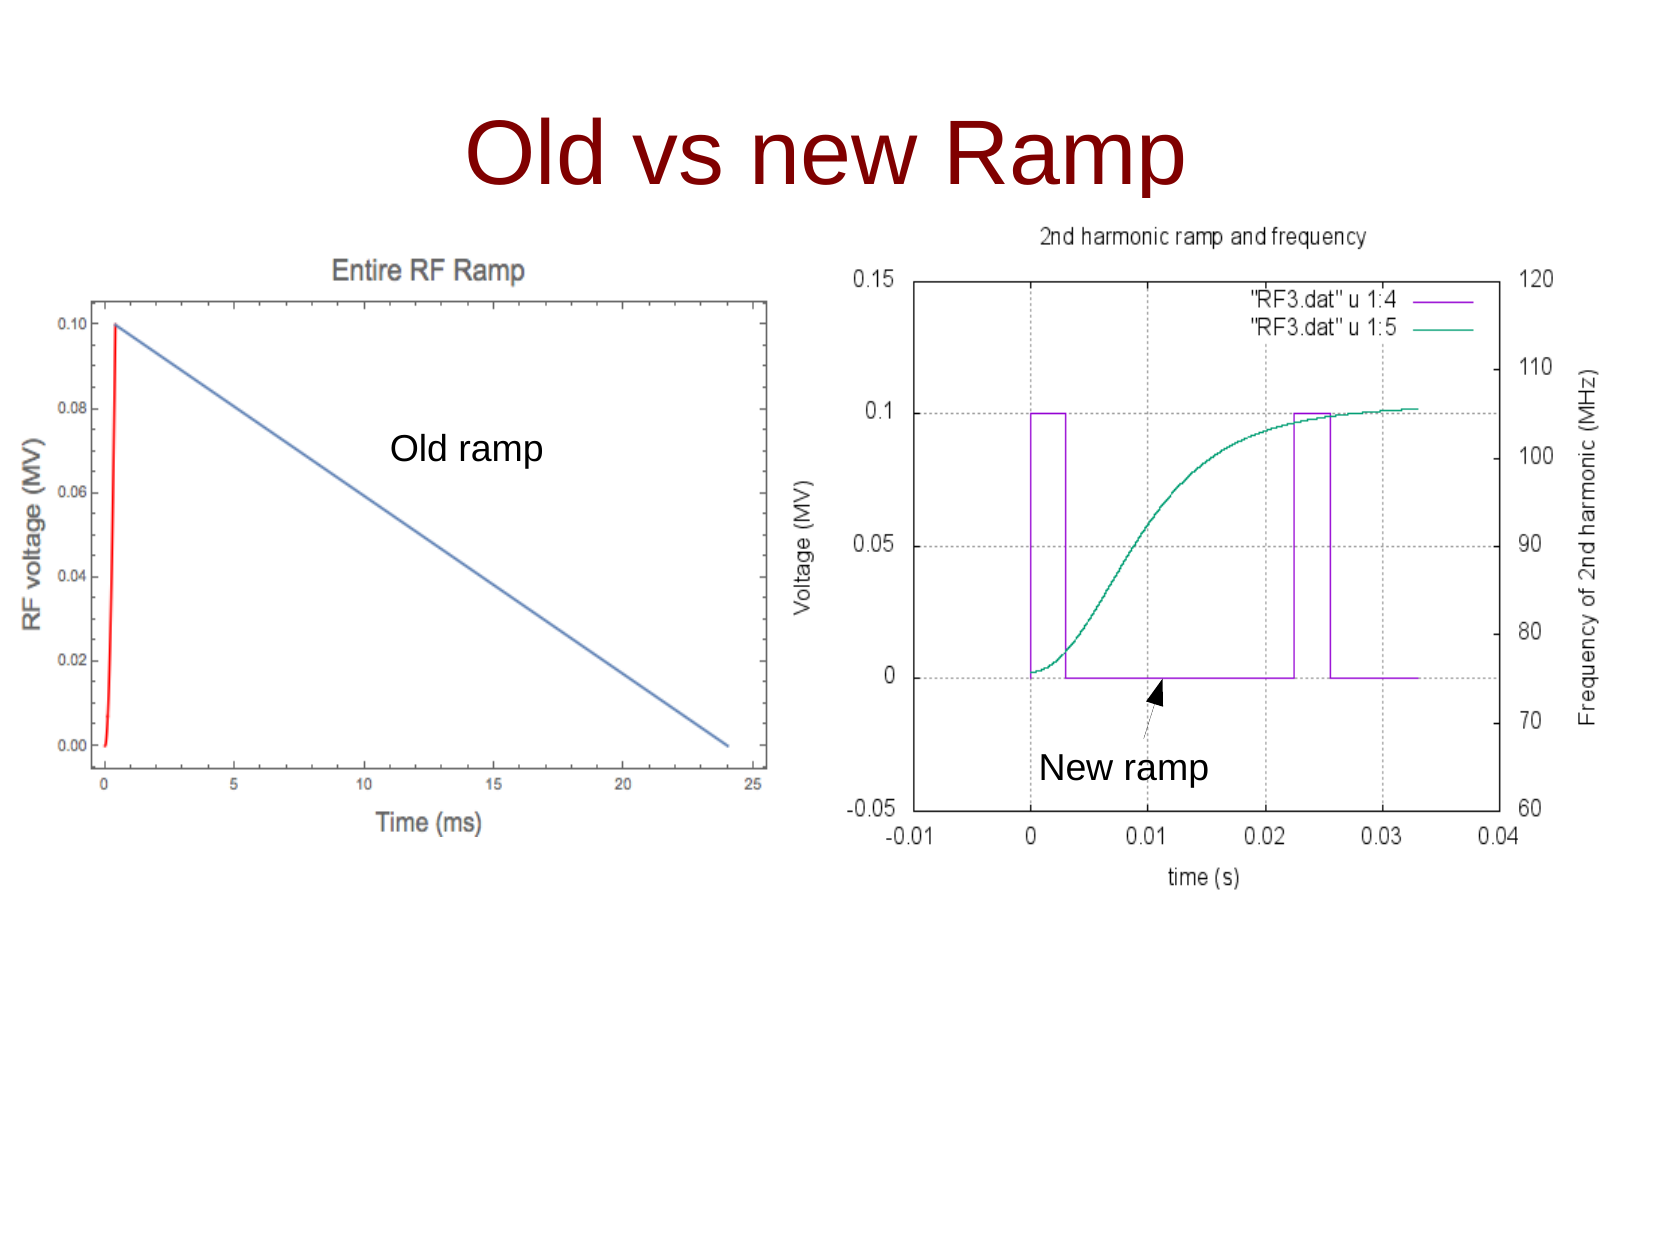

# Old vs new Ramp
Old ramp
New ramp